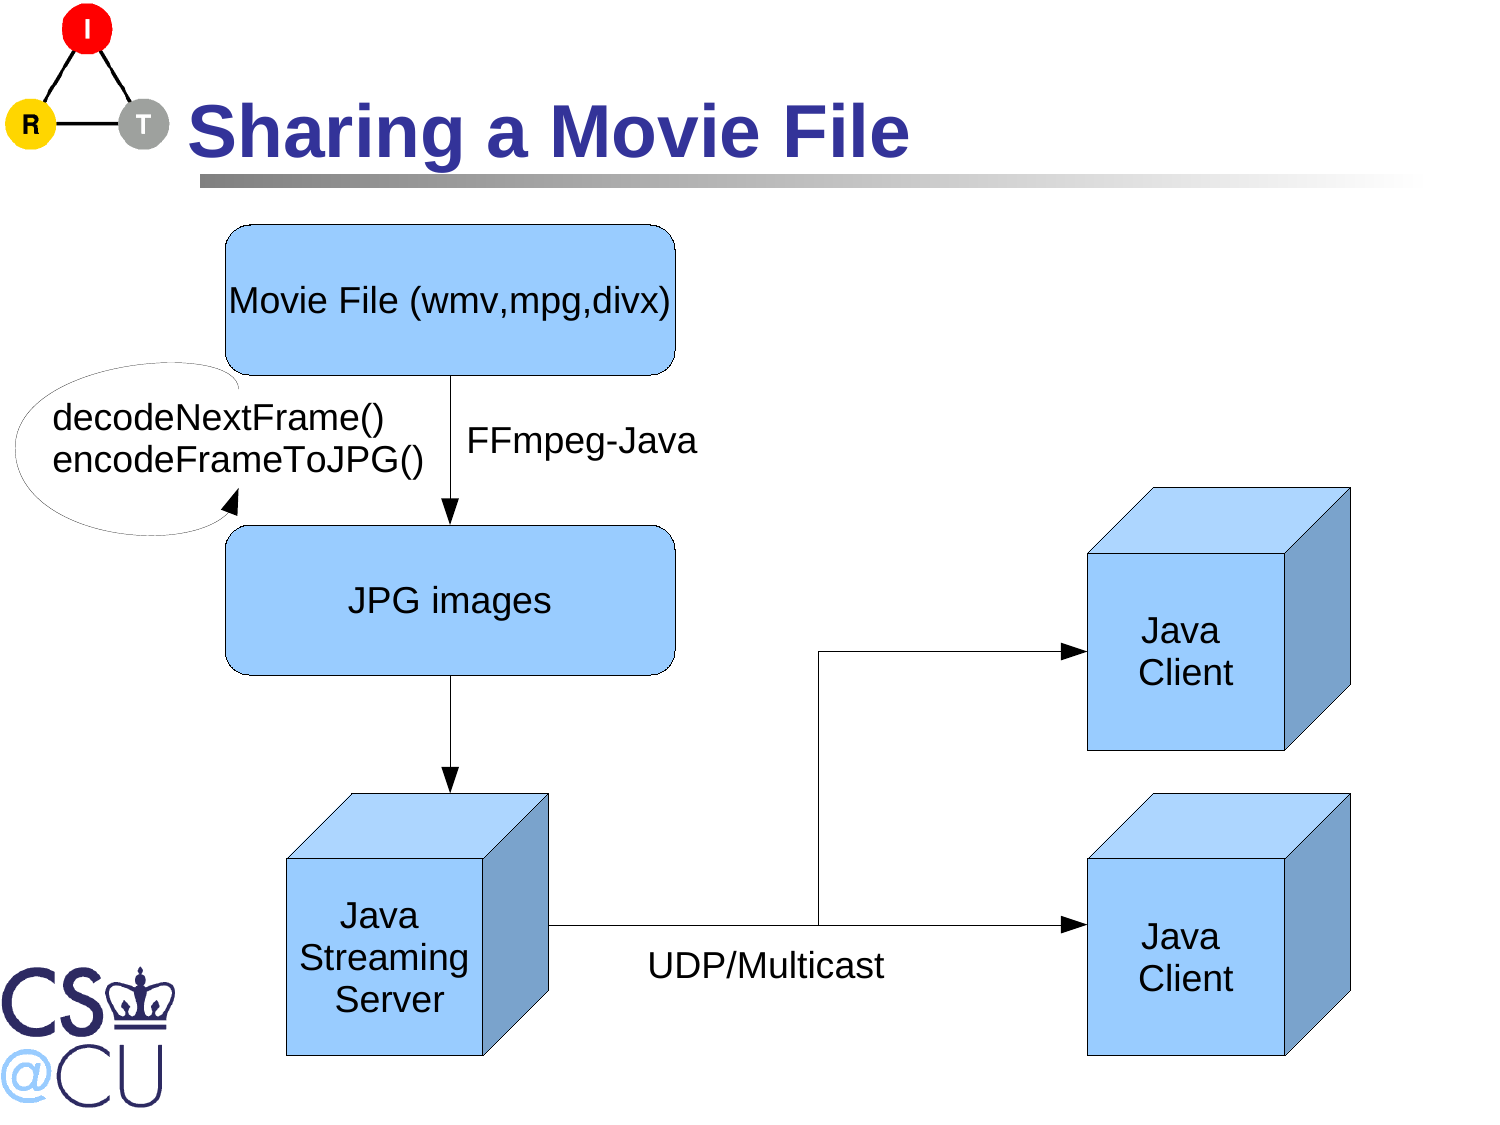

# Sharing a Movie File
Movie File (wmv,mpg,divx)
Movie File (wmv,mpg,divx)
decodeNextFrame()
encodeFrameToJPG()
FFmpeg-Java
Java
Client
JPG images
Java
Streaming
 Server
Java
Client
UDP/Multicast